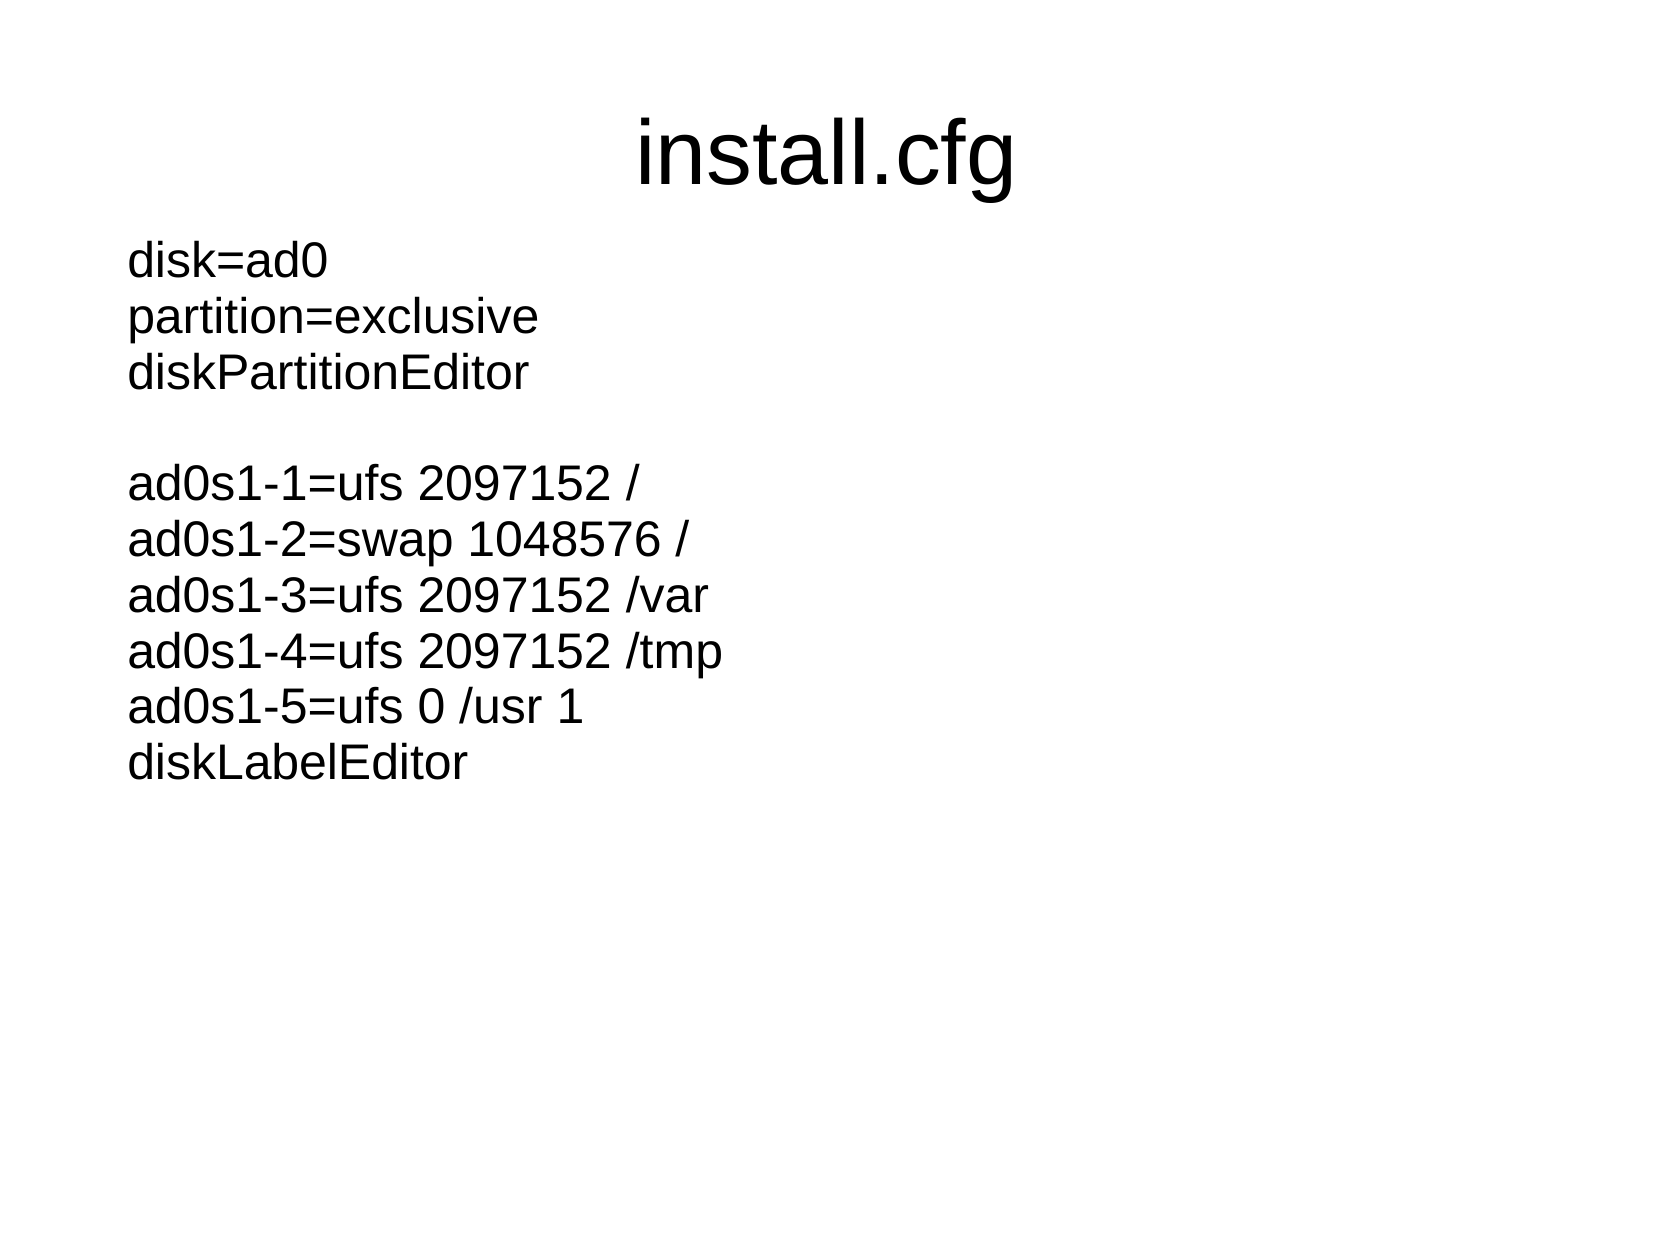

# install.cfg
| disk=ad0 partition=exclusive diskPartitionEditor ad0s1-1=ufs 2097152 / ad0s1-2=swap 1048576 / ad0s1-3=ufs 2097152 /var ad0s1-4=ufs 2097152 /tmp ad0s1-5=ufs 0 /usr 1 diskLabelEditor |
| --- |